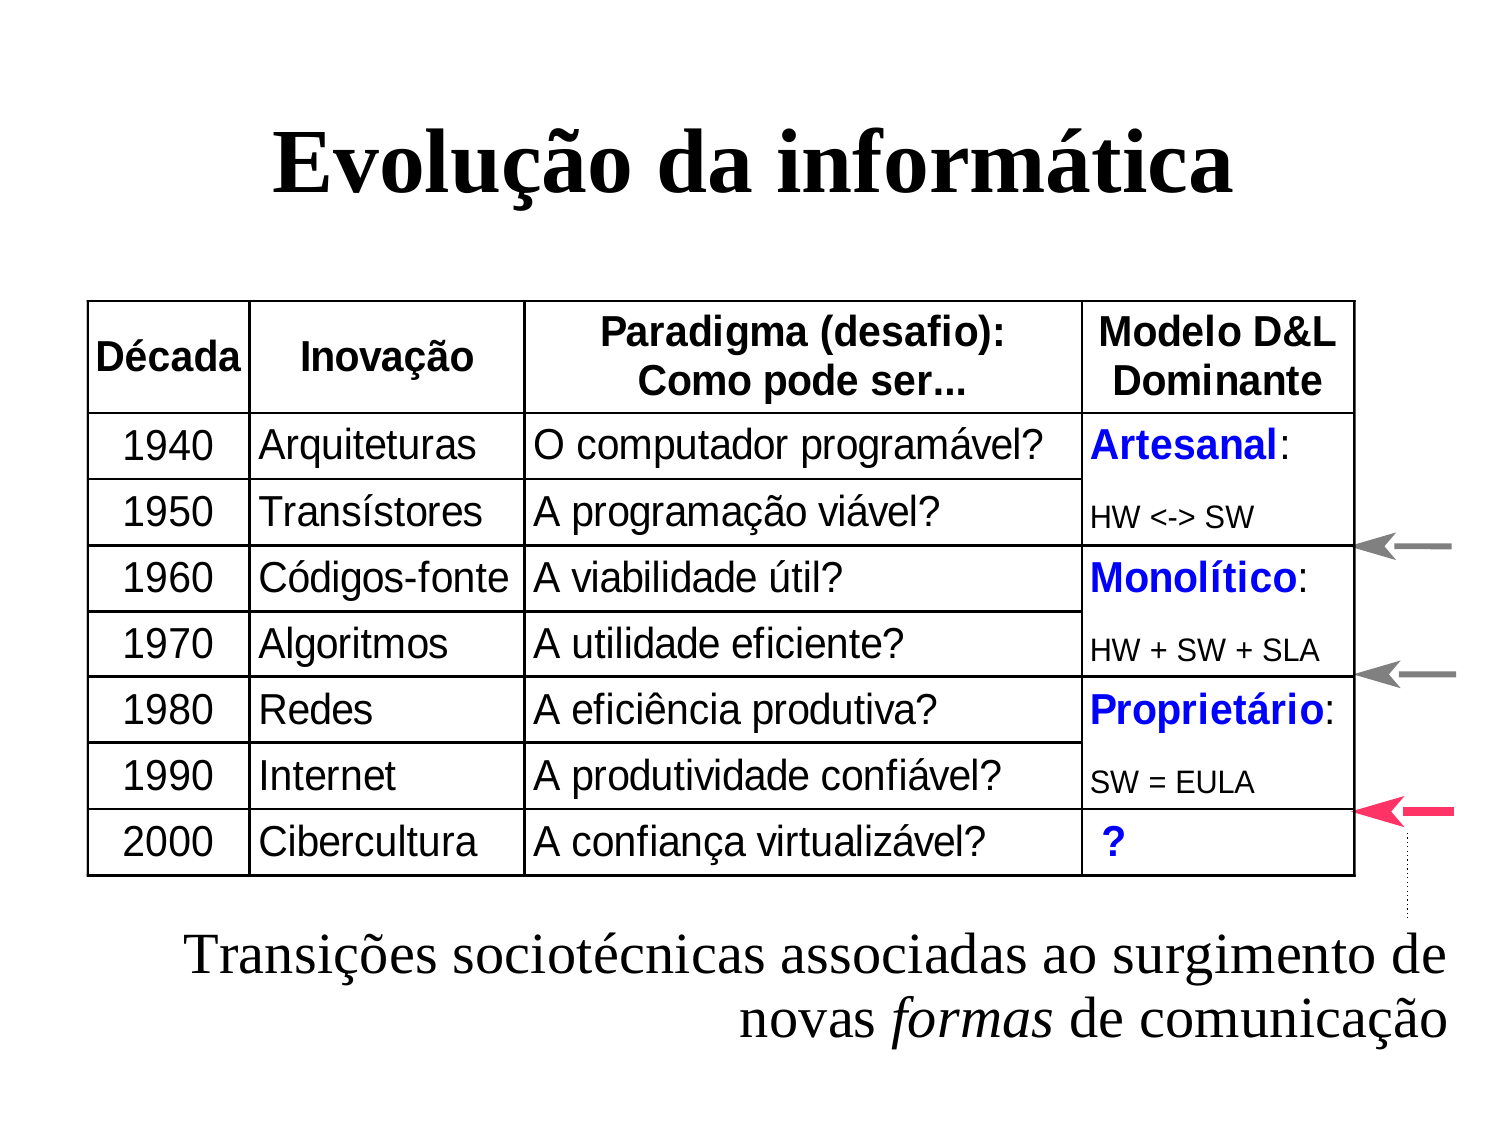

# Evolução da informática
Transições sociotécnicas associadas ao surgimento de
novas formas de comunicação